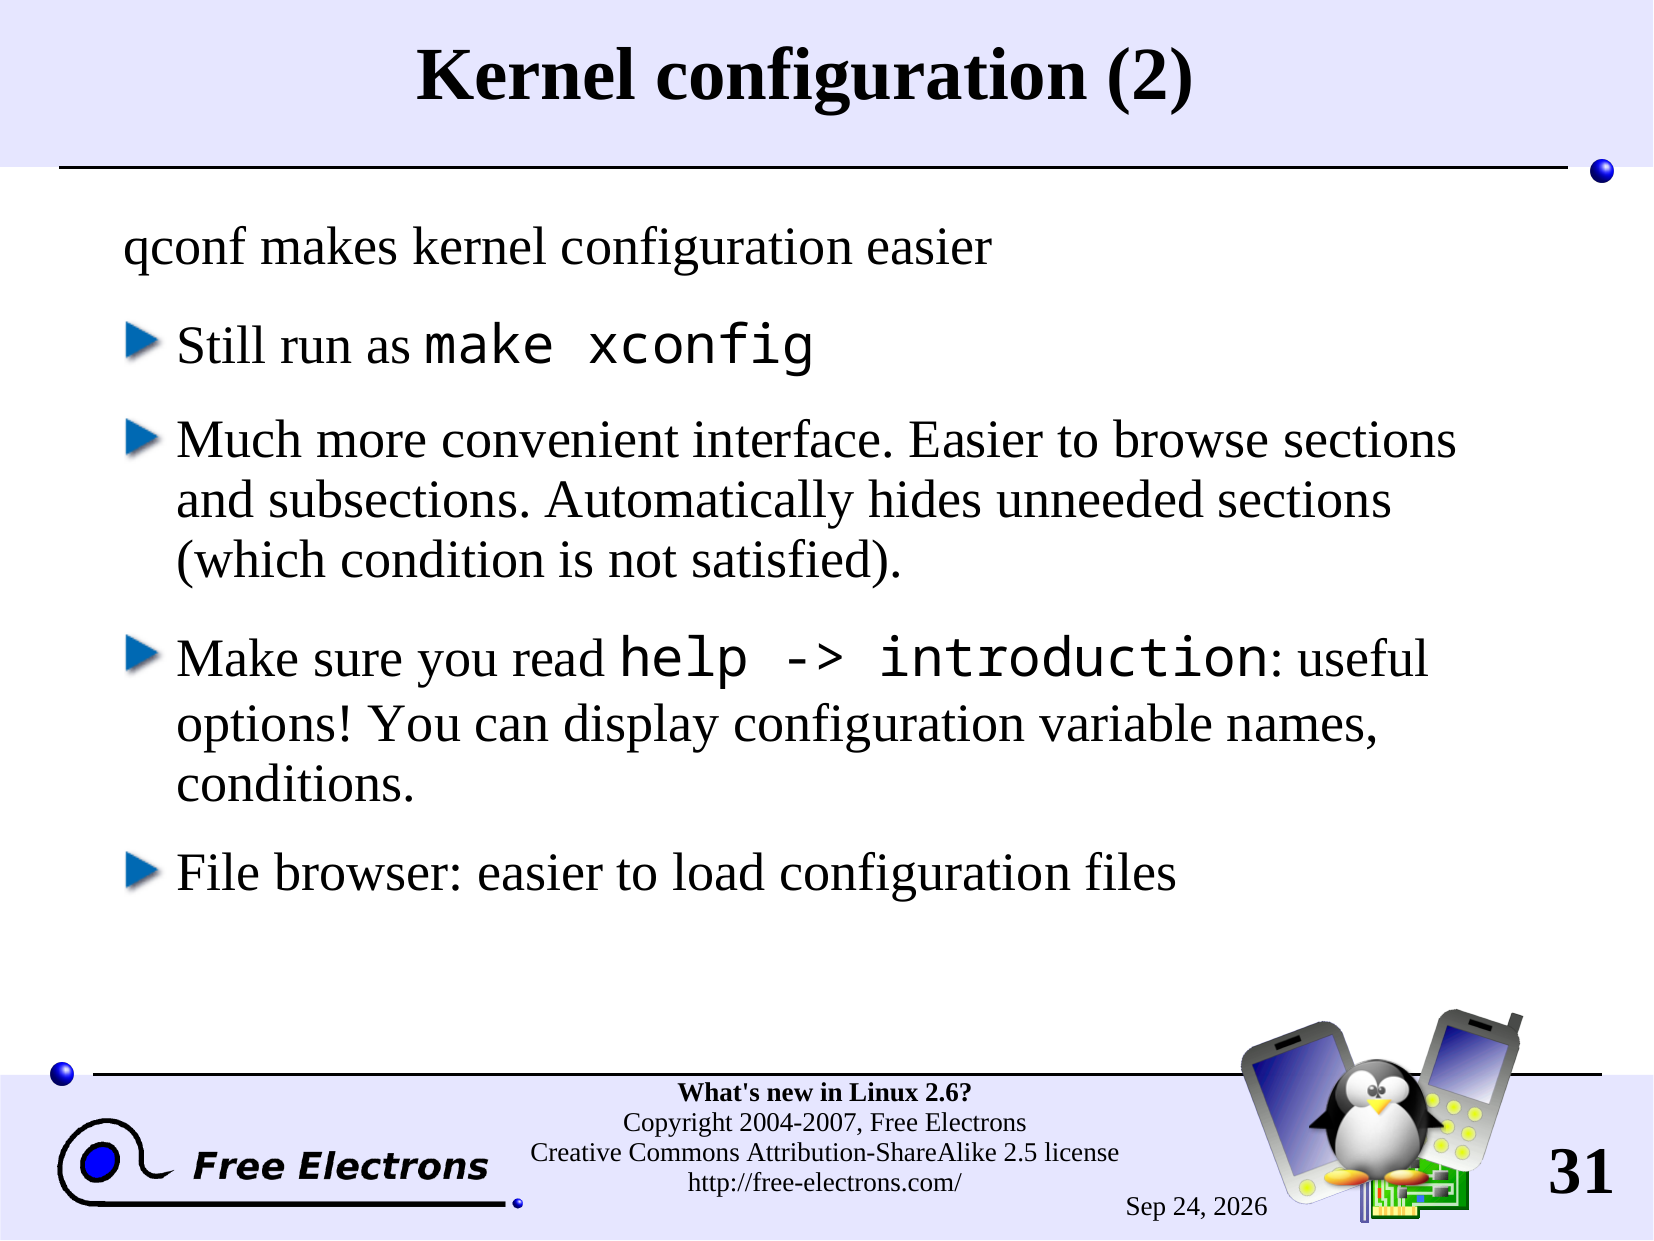

# Kernel configuration (2)
qconf makes kernel configuration easier
Still run as make xconfig
Much more convenient interface. Easier to browse sections and subsections. Automatically hides unneeded sections (which condition is not satisfied).
Make sure you read help -> introduction: useful options! You can display configuration variable names, conditions.
File browser: easier to load configuration files